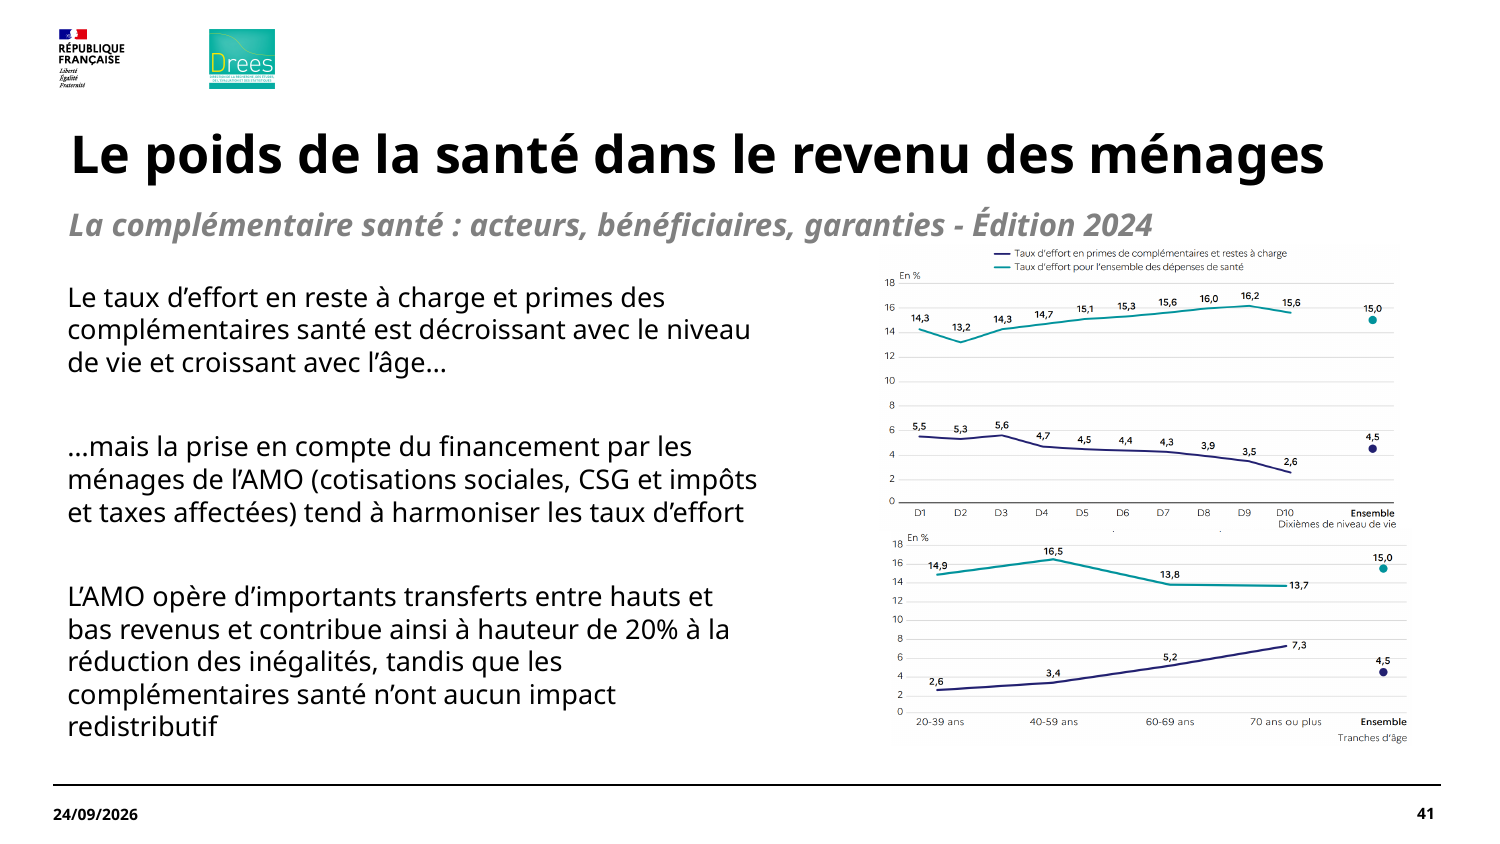

Le poids de la santé dans le revenu des ménages
# La complémentaire santé : acteurs, bénéficiaires, garanties - Édition 2024
Le taux d’effort en reste à charge et primes des complémentaires santé est décroissant avec le niveau de vie et croissant avec l’âge…
…mais la prise en compte du financement par les ménages de l’AMO (cotisations sociales, CSG et impôts et taxes affectées) tend à harmoniser les taux d’effort
L’AMO opère d’importants transferts entre hauts et bas revenus et contribue ainsi à hauteur de 20% à la réduction des inégalités, tandis que les complémentaires santé n’ont aucun impact redistributif
41